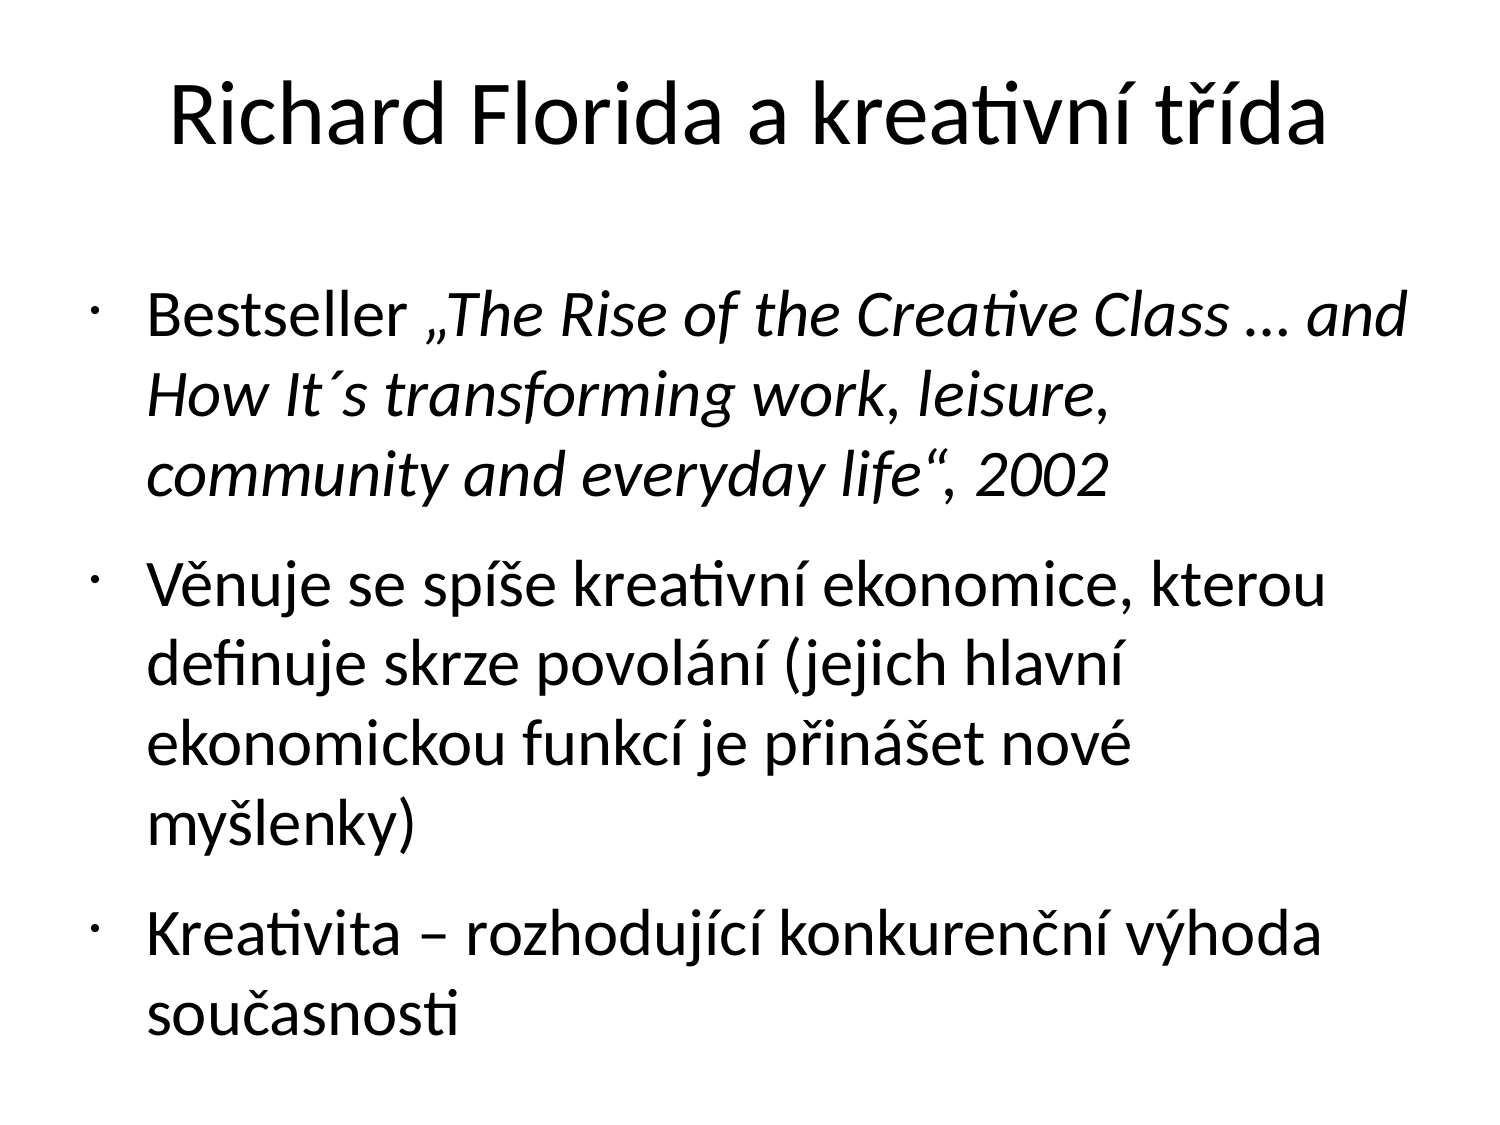

# Richard Florida a kreativní třída
Bestseller „The Rise of the Creative Class … and How It´s transforming work, leisure, community and everyday life“, 2002
Věnuje se spíše kreativní ekonomice, kterou definuje skrze povolání (jejich hlavní ekonomickou funkcí je přinášet nové myšlenky)
Kreativita – rozhodující konkurenční výhoda současnosti